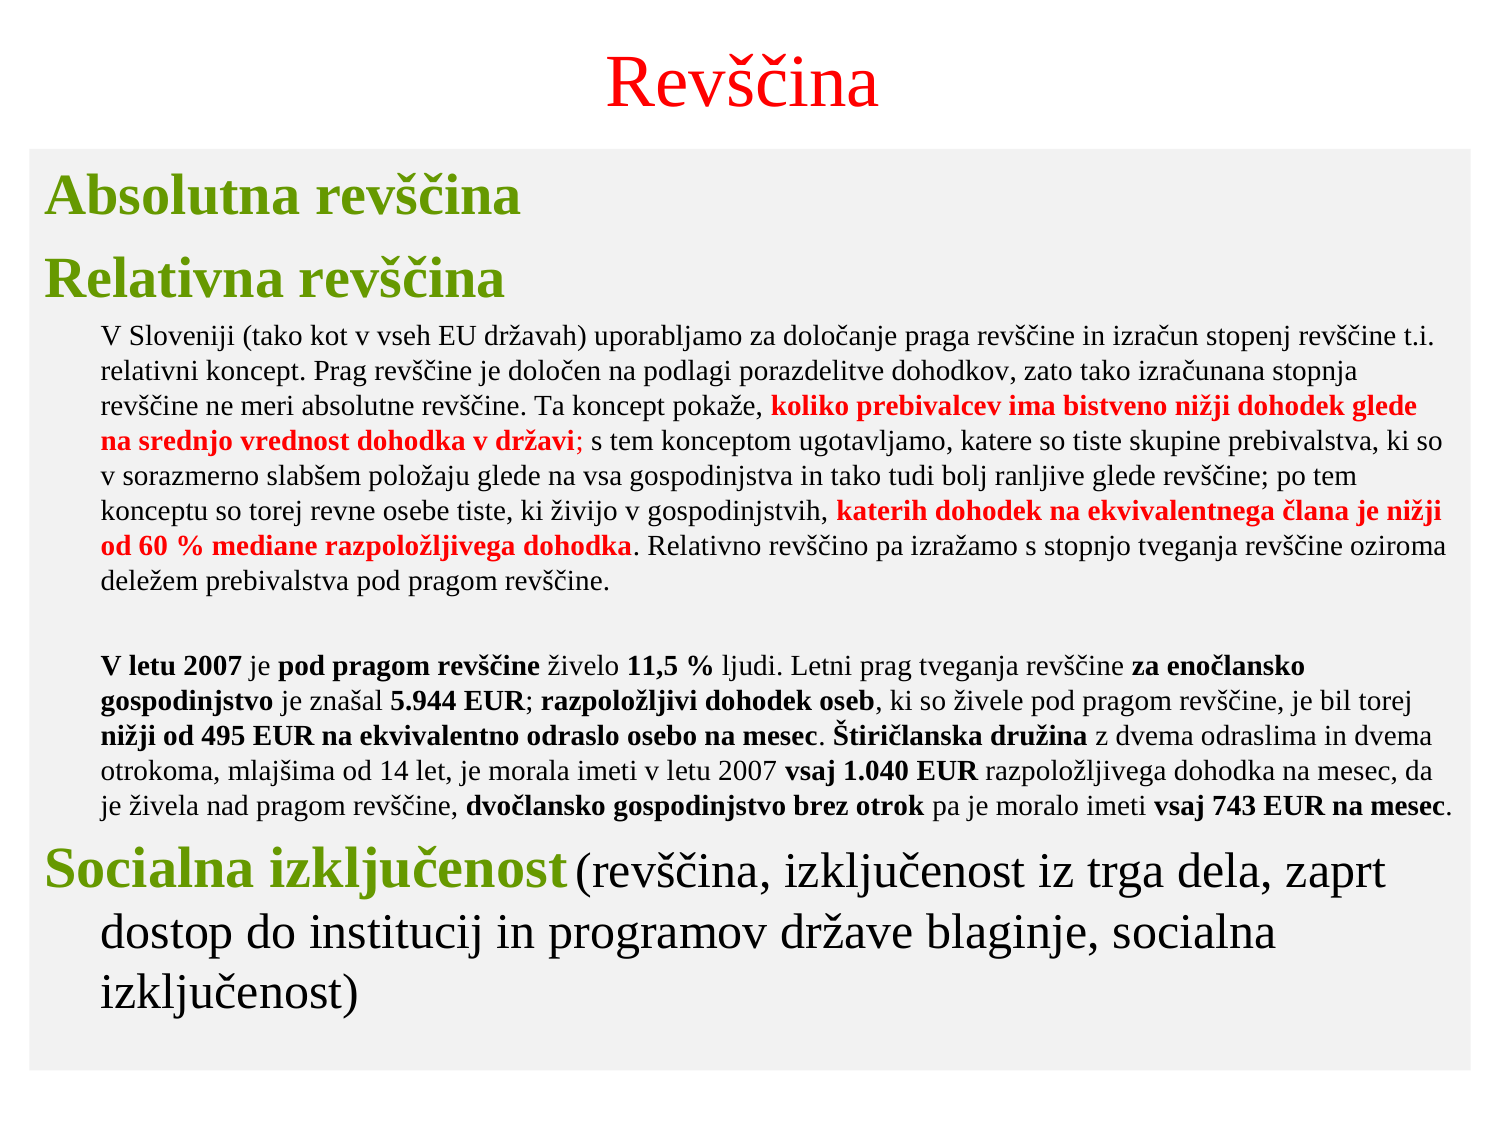

# Revščina
Absolutna revščina
Relativna revščina
	V Sloveniji (tako kot v vseh EU državah) uporabljamo za določanje praga revščine in izračun stopenj revščine t.i. relativni koncept. Prag revščine je določen na podlagi porazdelitve dohodkov, zato tako izračunana stopnja revščine ne meri absolutne revščine. Ta koncept pokaže, koliko prebivalcev ima bistveno nižji dohodek glede na srednjo vrednost dohodka v državi; s tem konceptom ugotavljamo, katere so tiste skupine prebivalstva, ki so v sorazmerno slabšem položaju glede na vsa gospodinjstva in tako tudi bolj ranljive glede revščine; po tem konceptu so torej revne osebe tiste, ki živijo v gospodinjstvih, katerih dohodek na ekvivalentnega člana je nižji od 60 % mediane razpoložljivega dohodka. Relativno revščino pa izražamo s stopnjo tveganja revščine oziroma deležem prebivalstva pod pragom revščine.
	V letu 2007 je pod pragom revščine živelo 11,5 % ljudi. Letni prag tveganja revščine za enočlansko gospodinjstvo je znašal 5.944 EUR; razpoložljivi dohodek oseb, ki so živele pod pragom revščine, je bil torej nižji od 495 EUR na ekvivalentno odraslo osebo na mesec. Štiričlanska družina z dvema odraslima in dvema otrokoma, mlajšima od 14 let, je morala imeti v letu 2007 vsaj 1.040 EUR razpoložljivega dohodka na mesec, da je živela nad pragom revščine, dvočlansko gospodinjstvo brez otrok pa je moralo imeti vsaj 743 EUR na mesec.
Socialna izključenost (revščina, izključenost iz trga dela, zaprt dostop do institucij in programov države blaginje, socialna izključenost)